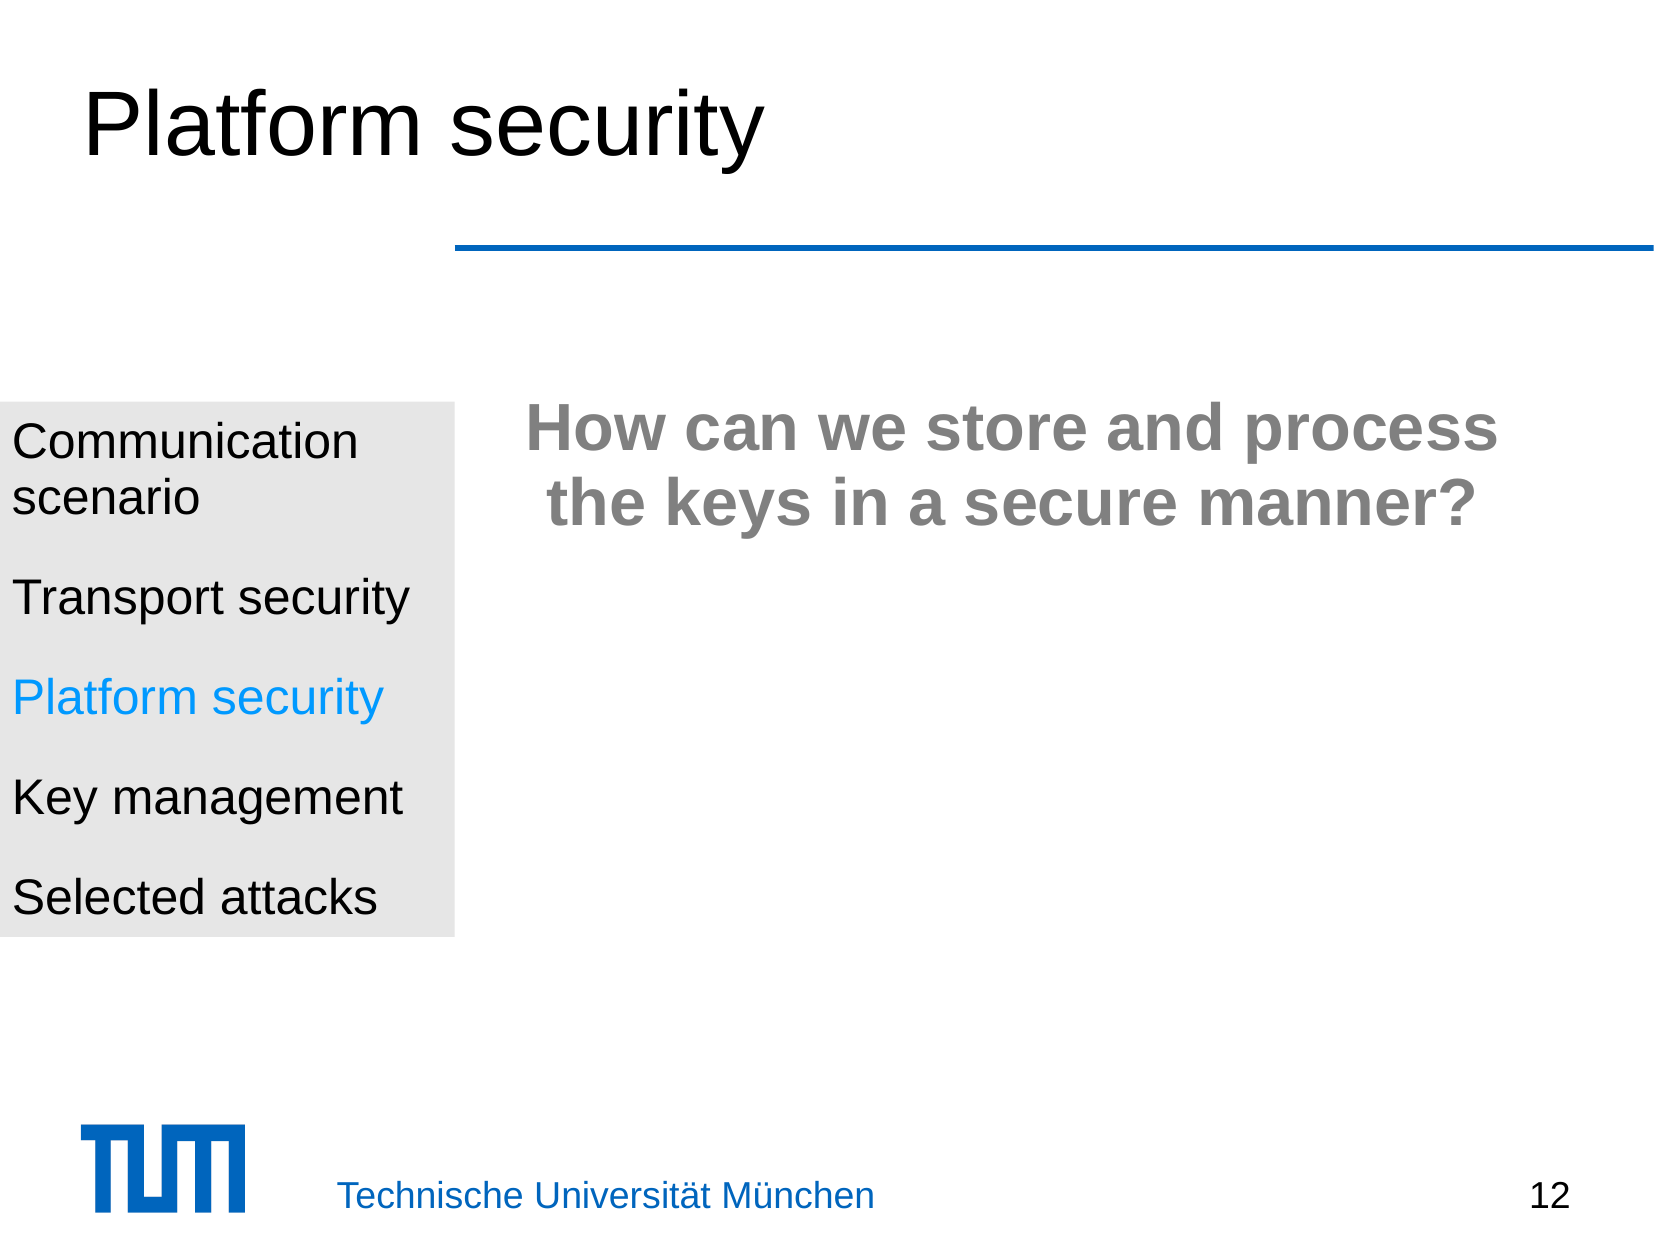

# Platform security
How can we store and process the keys in a secure manner?
Communication scenario
Transport security
Platform security
Key management
Selected attacks
12